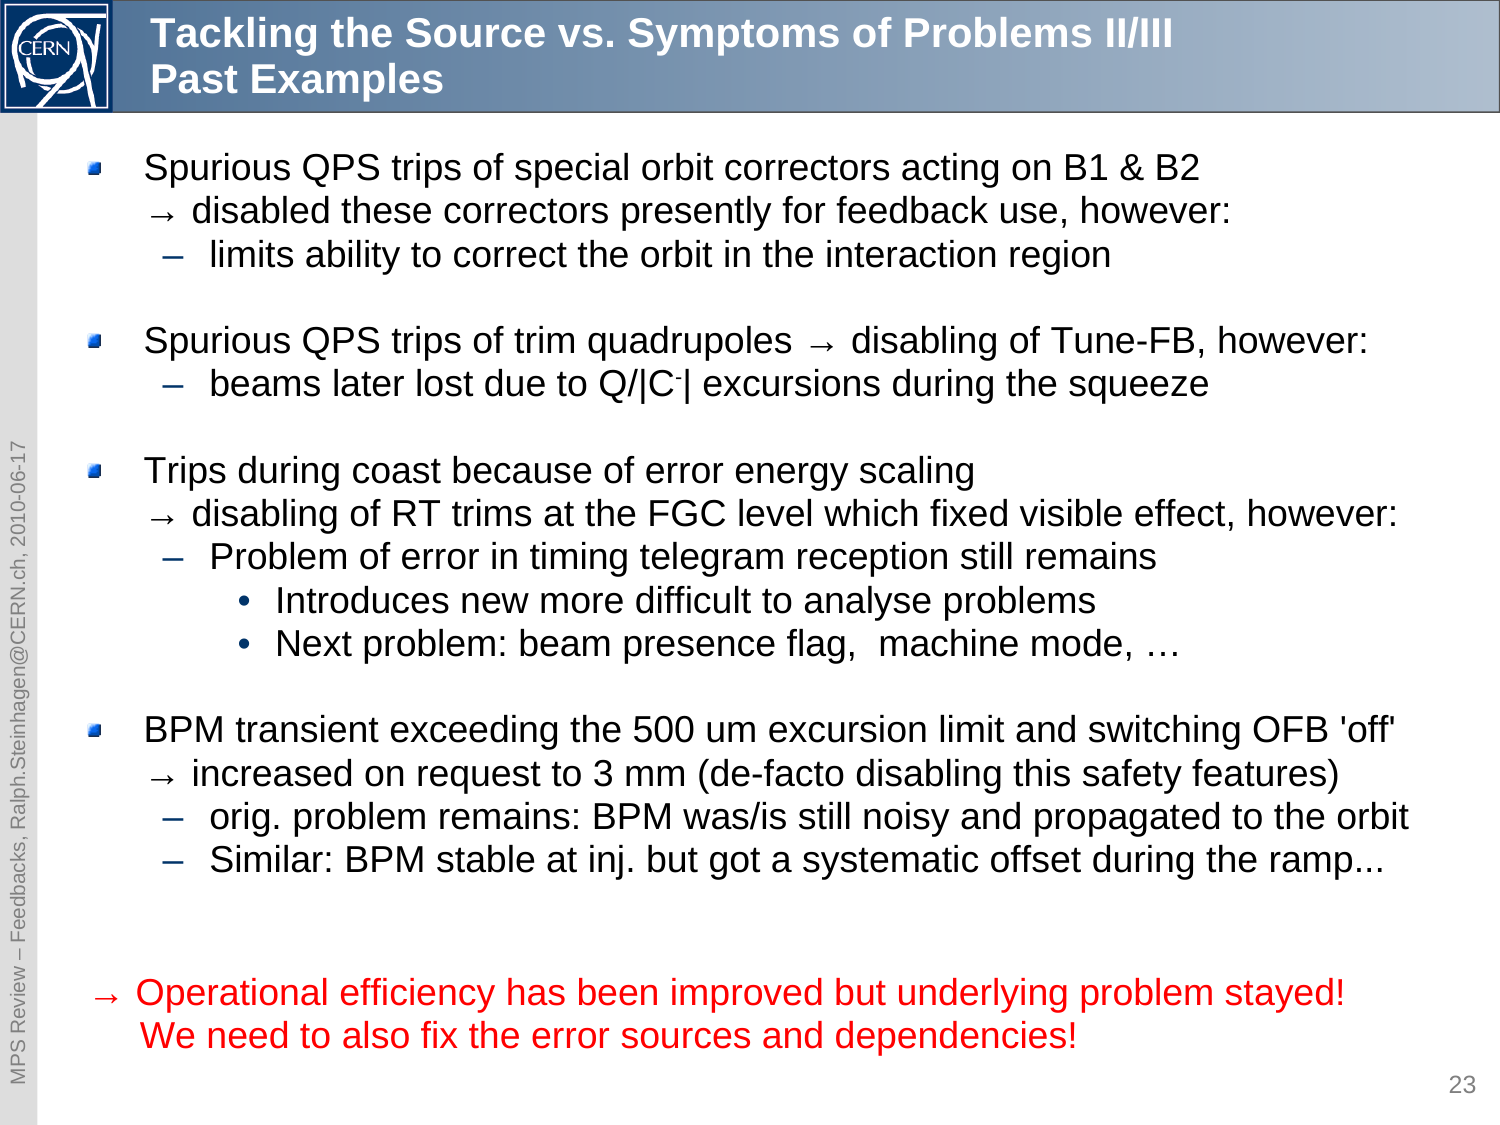

# Tackling the Source vs. Symptoms of Problems II/III Past Examples
Spurious QPS trips of special orbit correctors acting on B1 & B2 		→ disabled these correctors presently for feedback use, however:
limits ability to correct the orbit in the interaction region
Spurious QPS trips of trim quadrupoles → disabling of Tune-FB, however:
beams later lost due to Q/|C-| excursions during the squeeze
Trips during coast because of error energy scaling				→ disabling of RT trims at the FGC level which fixed visible effect, however:
Problem of error in timing telegram reception still remains
Introduces new more difficult to analyse problems
Next problem: beam presence flag, machine mode, …
BPM transient exceeding the 500 um excursion limit and switching OFB 'off' 	→ increased on request to 3 mm (de-facto disabling this safety features)
orig. problem remains: BPM was/is still noisy and propagated to the orbit
Similar: BPM stable at inj. but got a systematic offset during the ramp...
→ Operational efficiency has been improved but underlying problem stayed!	 We need to also fix the error sources and dependencies!